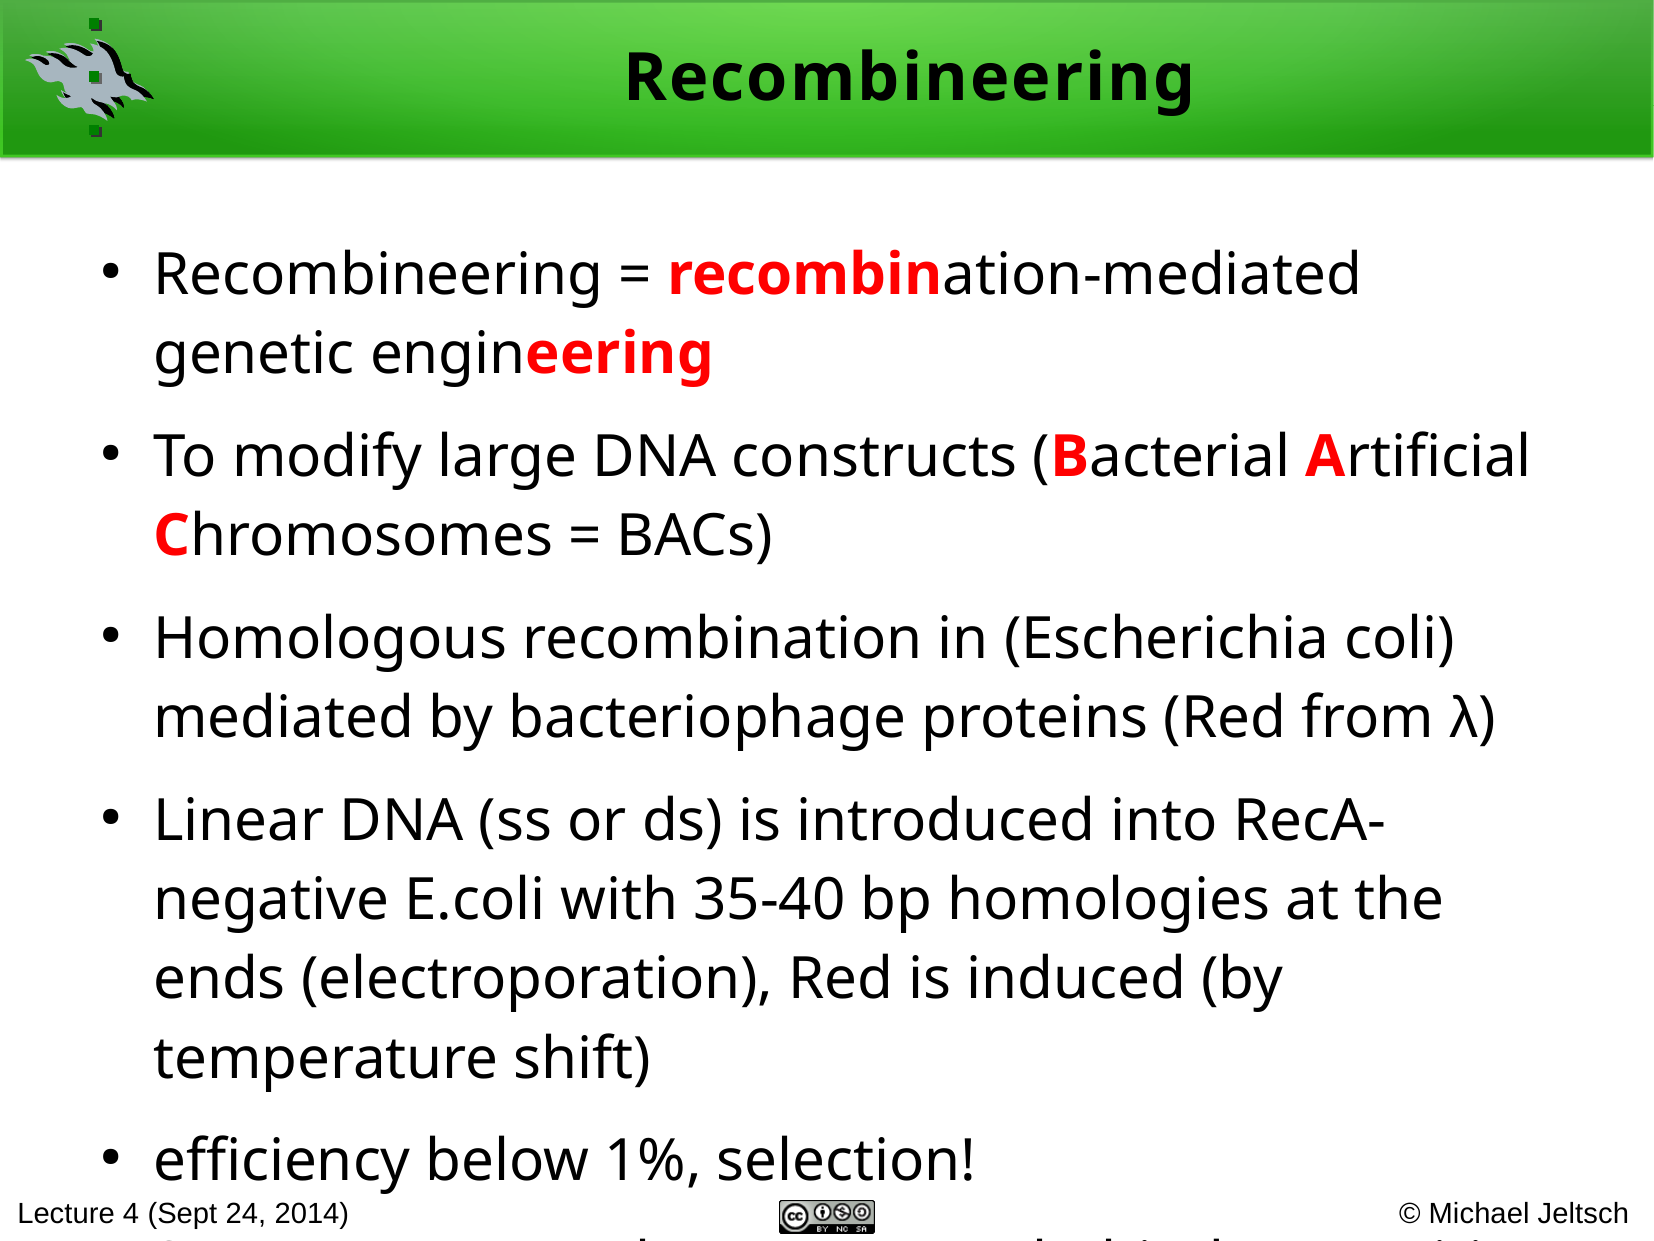

# Recombineering
Recombineering = recombination-mediated genetic engineering
To modify large DNA constructs (Bacterial Artificial Chromosomes = BACs)
Homologous recombination in (Escherichia coli) mediated by bacteriophage proteins (Red from λ)
Linear DNA (ss or ds) is introduced into RecA-negative E.coli with 35-40 bp homologies at the ends (electroporation), Red is induced (by temperature shift)
efficiency below 1%, selection!
2-step process to leave no trace behind: 1. positive selction, 2. negative selection (SacB → sucrose-sensitivity, GalK → )